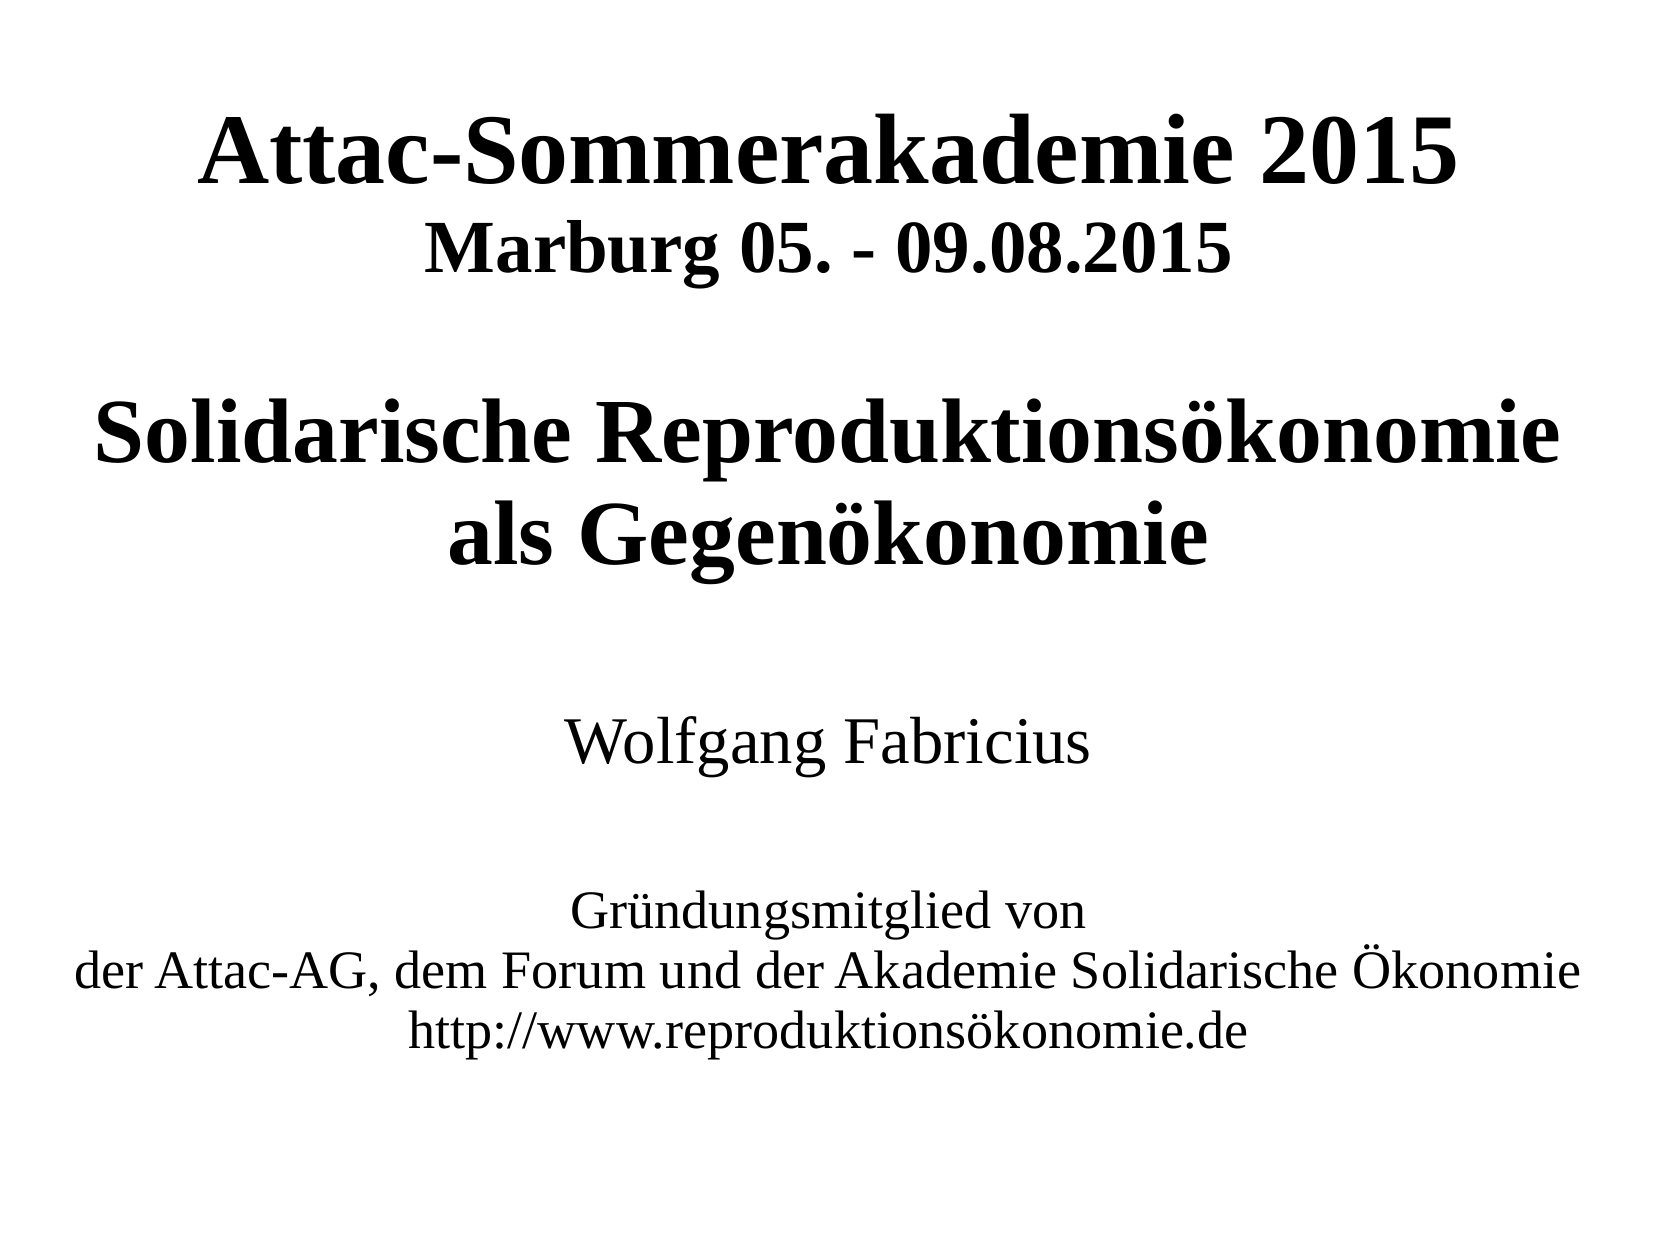

Attac-Sommerakademie 2015
Marburg 05. - 09.08.2015
Solidarische Reproduktionsökonomie als Gegenökonomie
Wolfgang Fabricius
Gründungsmitglied von
der Attac-AG, dem Forum und der Akademie Solidarische Ökonomie
http://www.reproduktionsökonomie.de